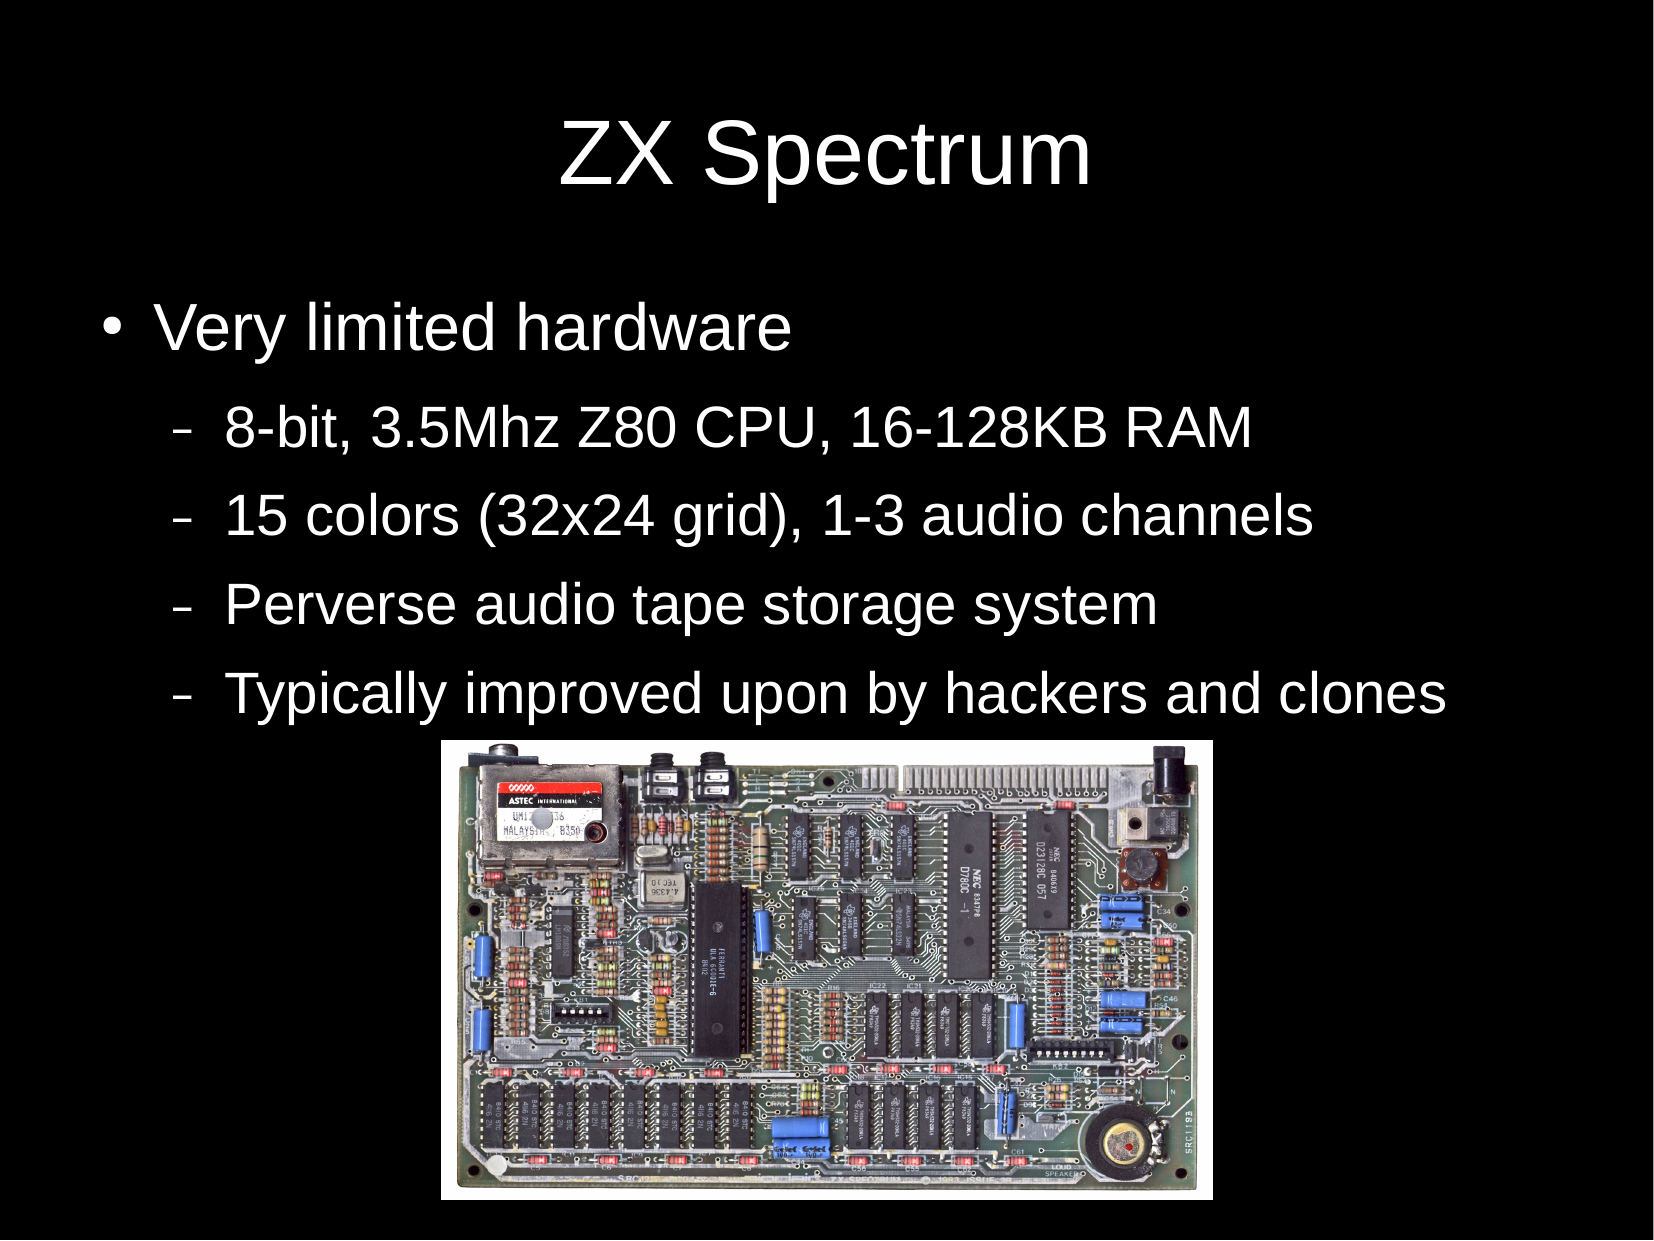

# ZX Spectrum
Very limited hardware
8-bit, 3.5Mhz Z80 CPU, 16-128KB RAM
15 colors (32x24 grid), 1-3 audio channels
Perverse audio tape storage system
Typically improved upon by hackers and clones